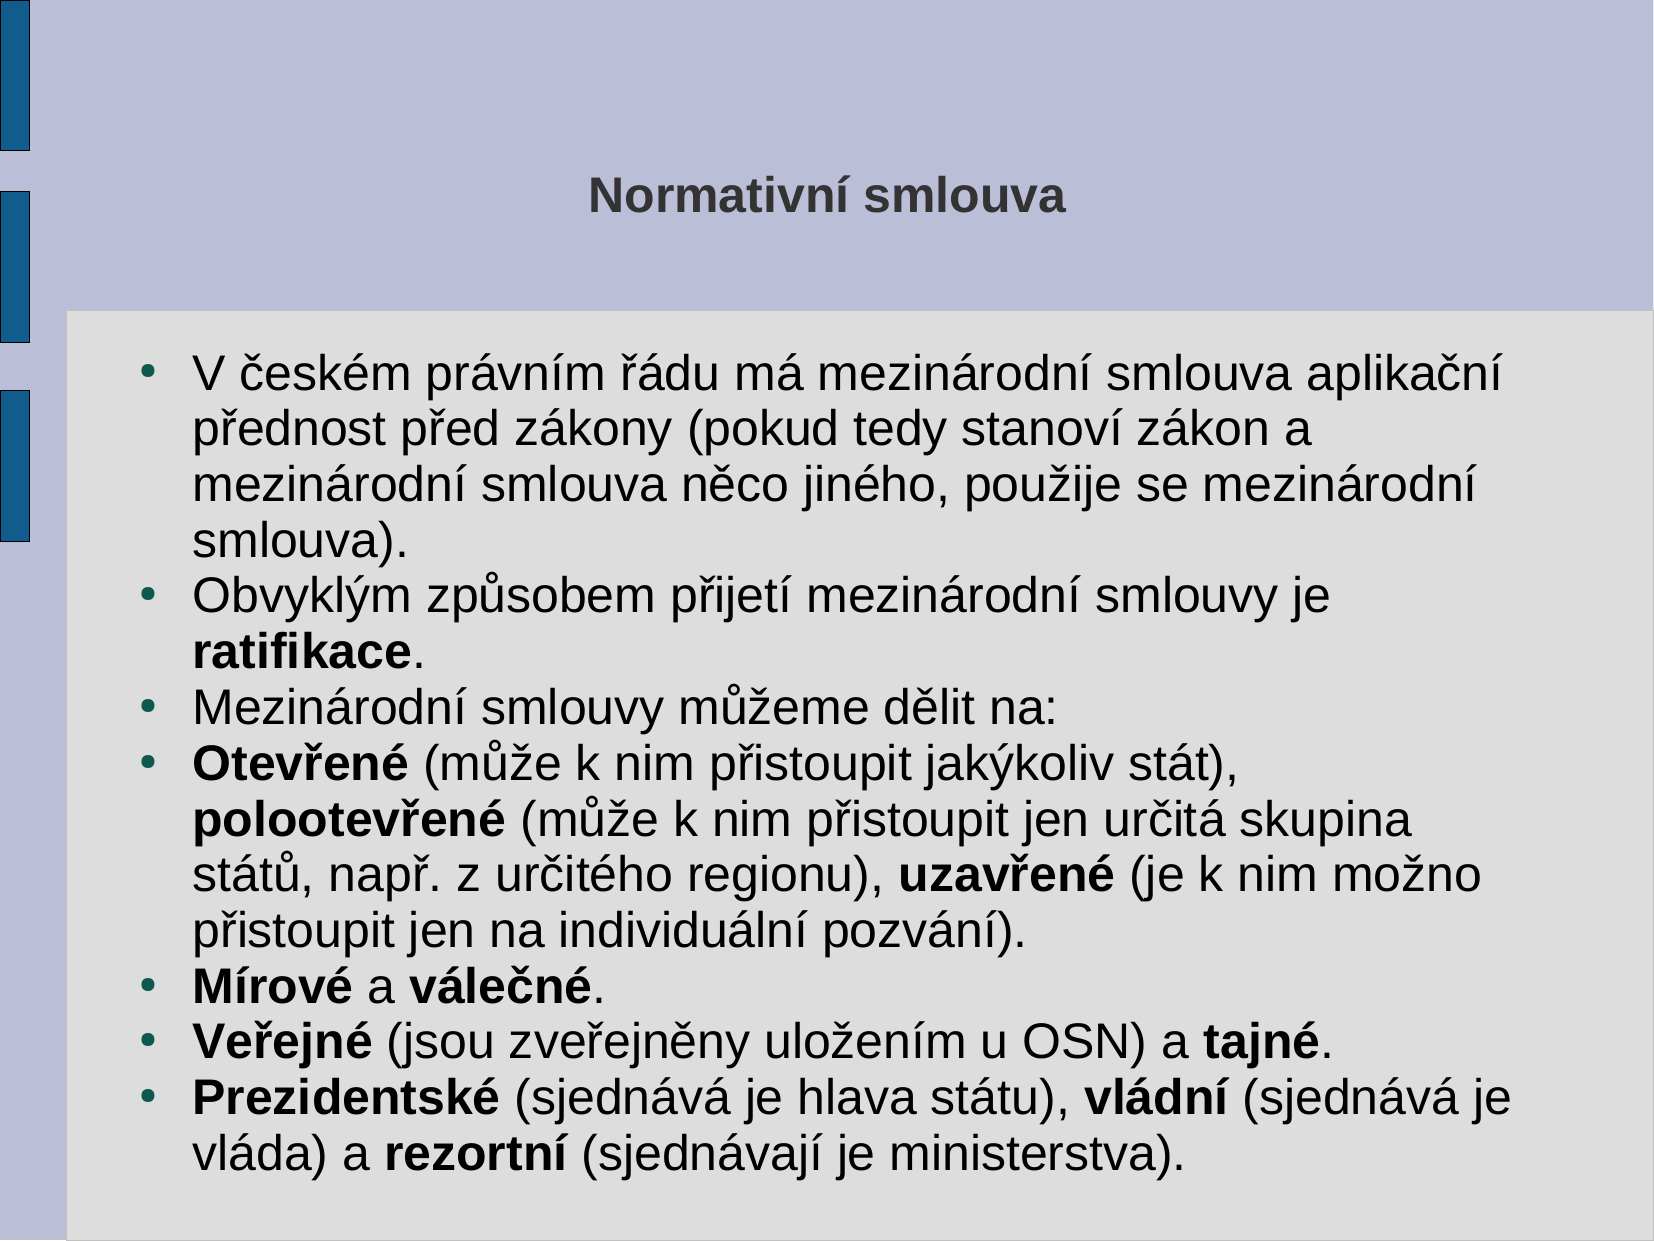

# Normativní smlouva
V českém právním řádu má mezinárodní smlouva aplikační přednost před zákony (pokud tedy stanoví zákon a mezinárodní smlouva něco jiného, použije se mezinárodní smlouva).
Obvyklým způsobem přijetí mezinárodní smlouvy je ratifikace.
Mezinárodní smlouvy můžeme dělit na:
Otevřené (může k nim přistoupit jakýkoliv stát), polootevřené (může k nim přistoupit jen určitá skupina států, např. z určitého regionu), uzavřené (je k nim možno přistoupit jen na individuální pozvání).
Mírové a válečné.
Veřejné (jsou zveřejněny uložením u OSN) a tajné.
Prezidentské (sjednává je hlava státu), vládní (sjednává je vláda) a rezortní (sjednávají je ministerstva).